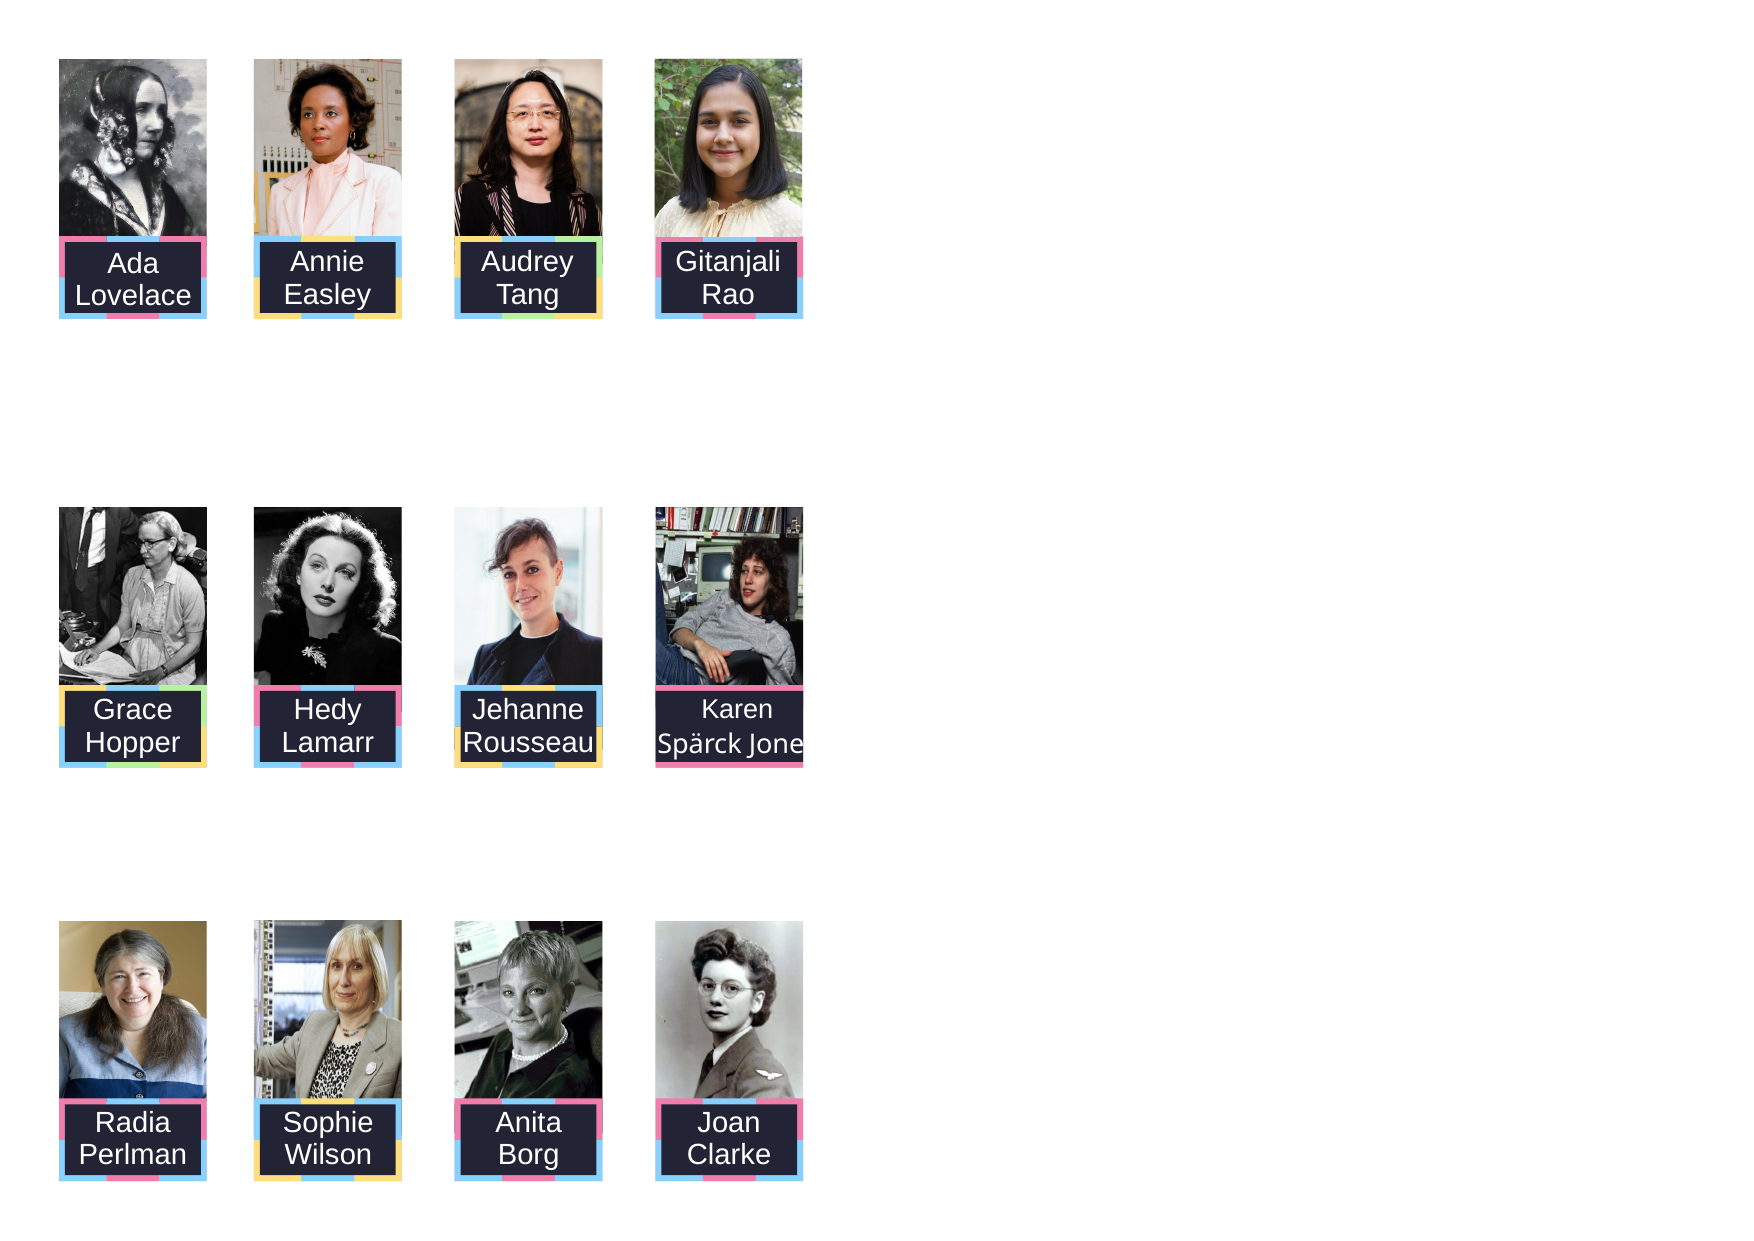

Annie
Easley
Audrey
Tang
Gitanjali
Rao
Ada
Lovelace
Grace
Hopper
Hedy
Lamarr
Jehanne
Rousseau
Karen
Spärck Jones
Radia
Perlman
Sophie
Wilson
Anita
Borg
Joan
Clarke